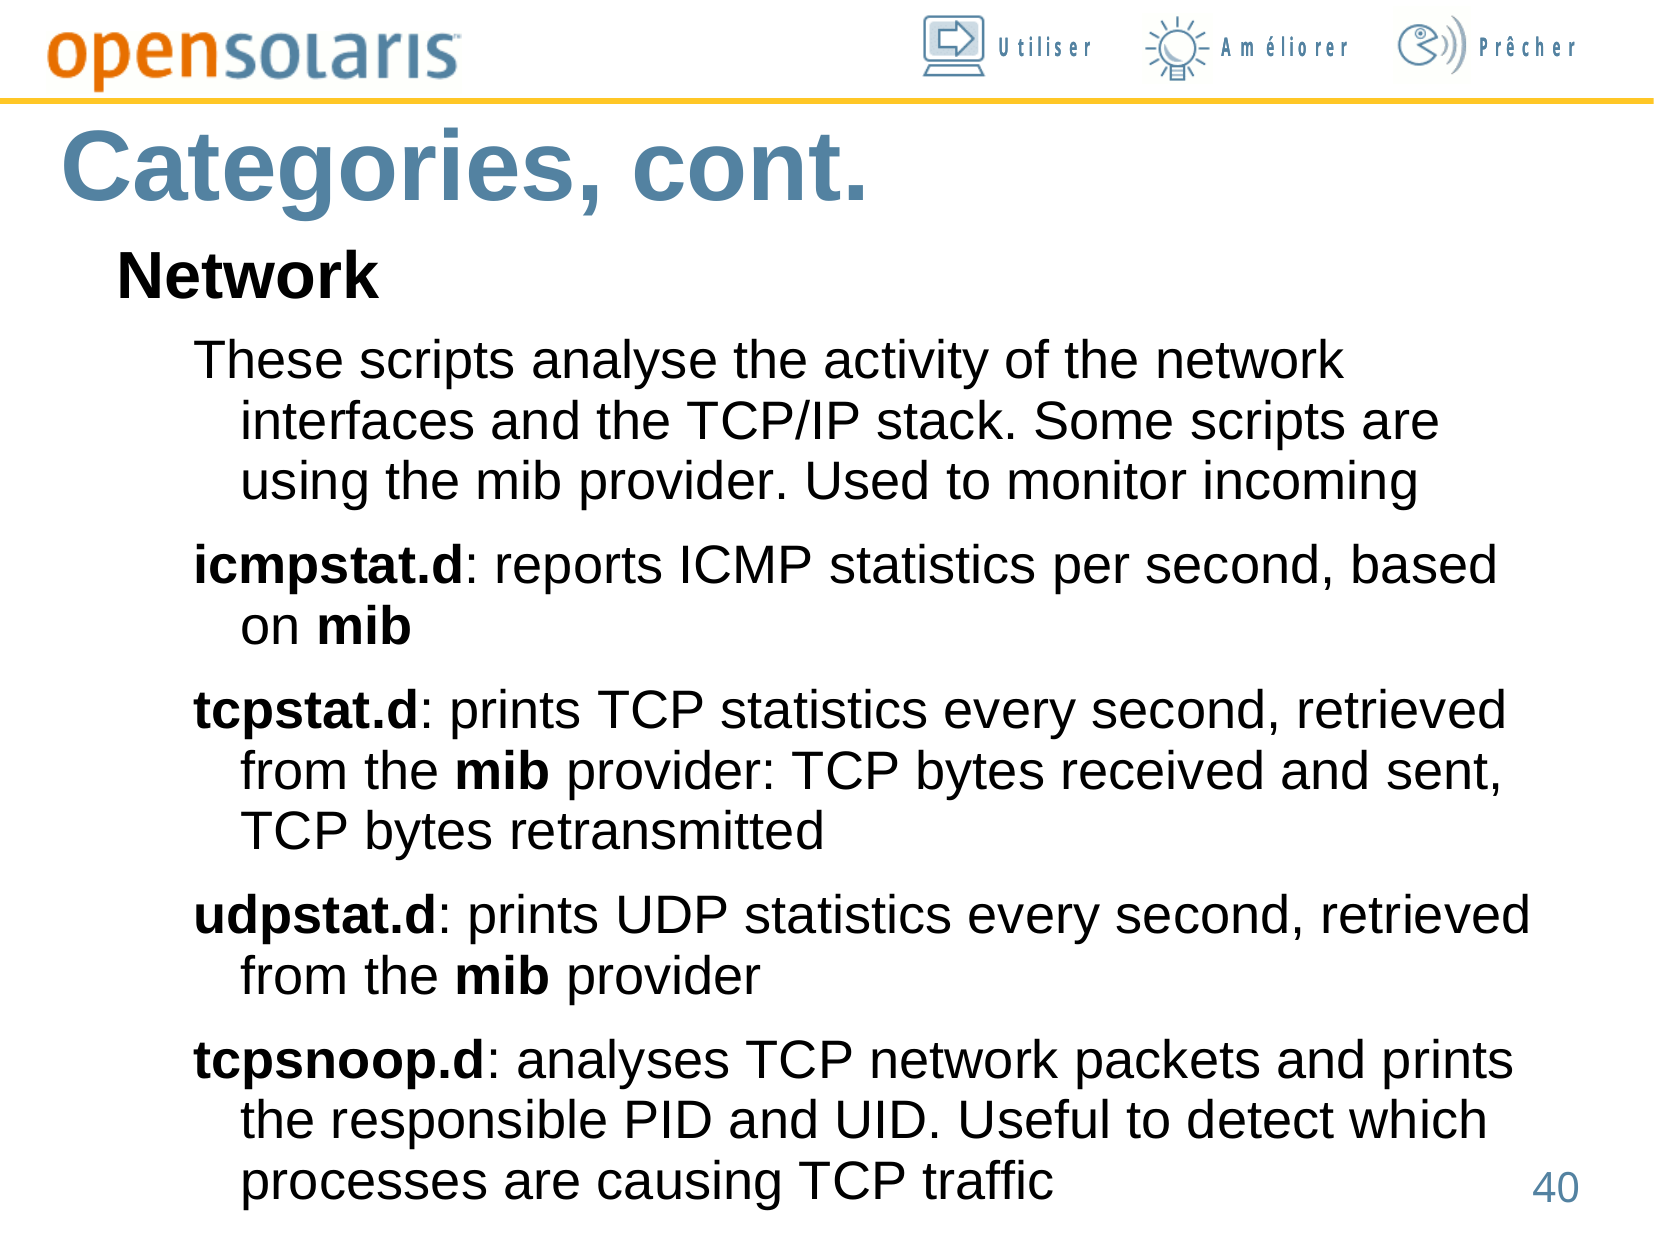

# Categories, cont.
Network
These scripts analyse the activity of the network interfaces and the TCP/IP stack. Some scripts are using the mib provider. Used to monitor incoming
icmpstat.d: reports ICMP statistics per second, based on mib
tcpstat.d: prints TCP statistics every second, retrieved from the mib provider: TCP bytes received and sent, TCP bytes retransmitted
udpstat.d: prints UDP statistics every second, retrieved from the mib provider
tcpsnoop.d: analyses TCP network packets and prints the responsible PID and UID. Useful to detect which processes are causing TCP traffic